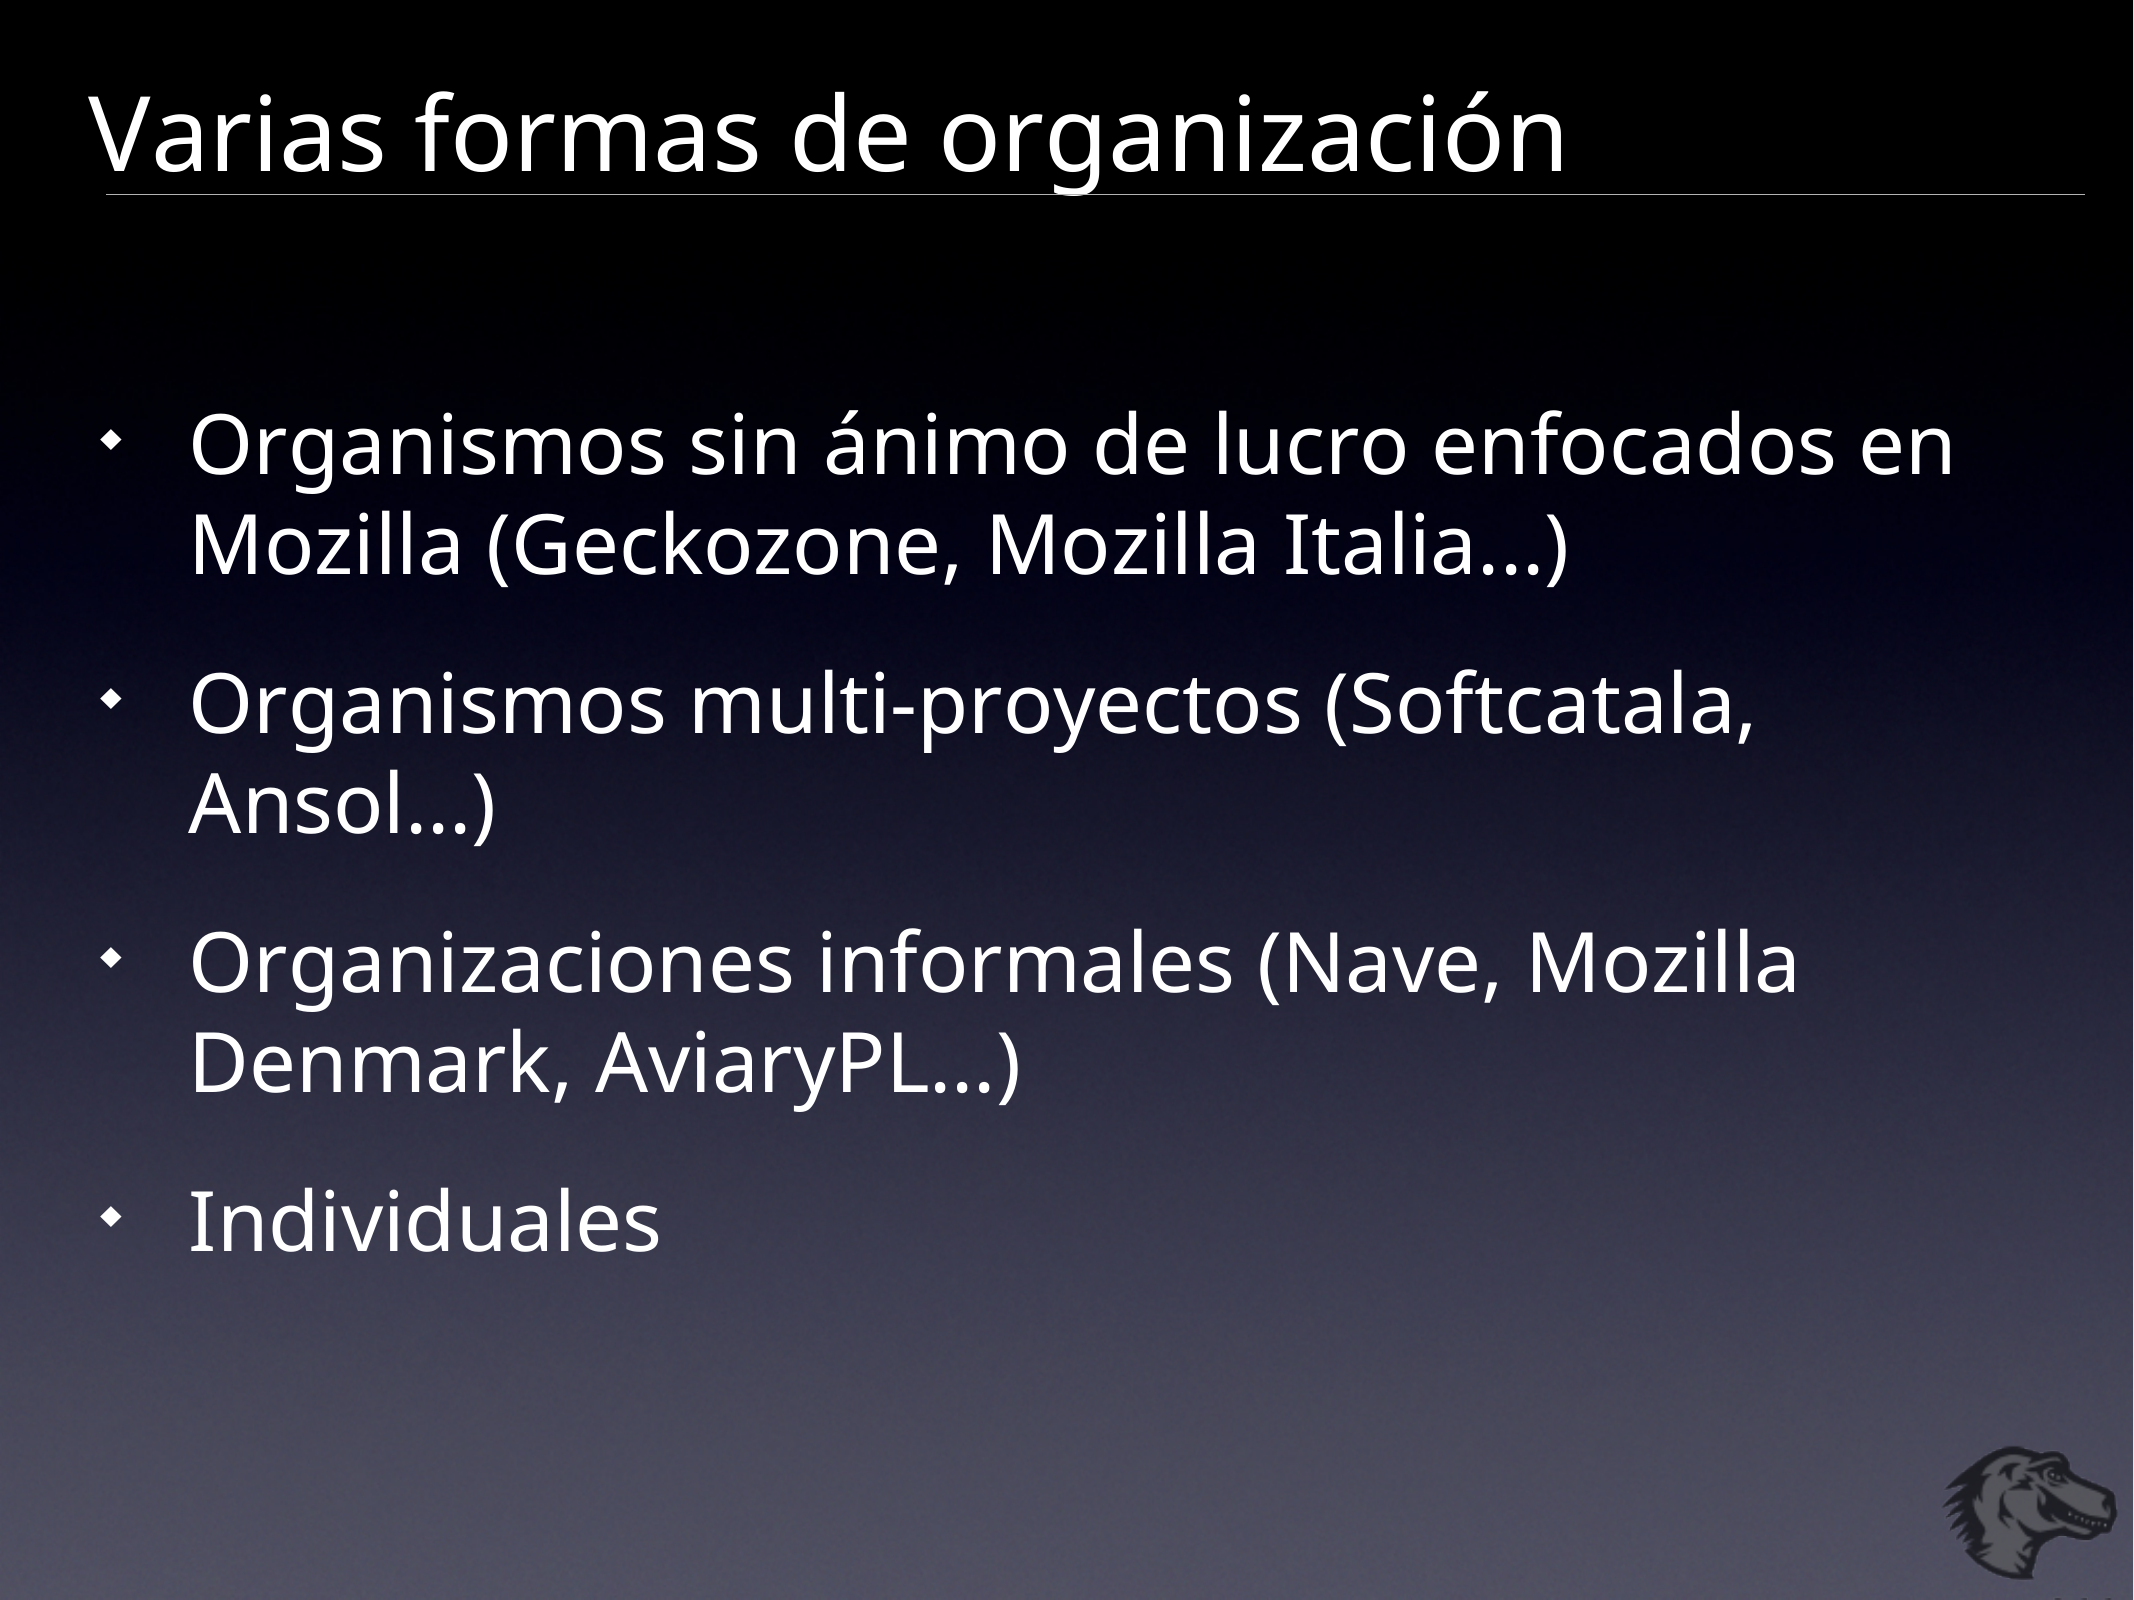

Varias formas de organización
Organismos sin ánimo de lucro enfocados en Mozilla (Geckozone, Mozilla Italia...)
Organismos multi-proyectos (Softcatala, Ansol...)
Organizaciones informales (Nave, Mozilla Denmark, AviaryPL...)
Individuales